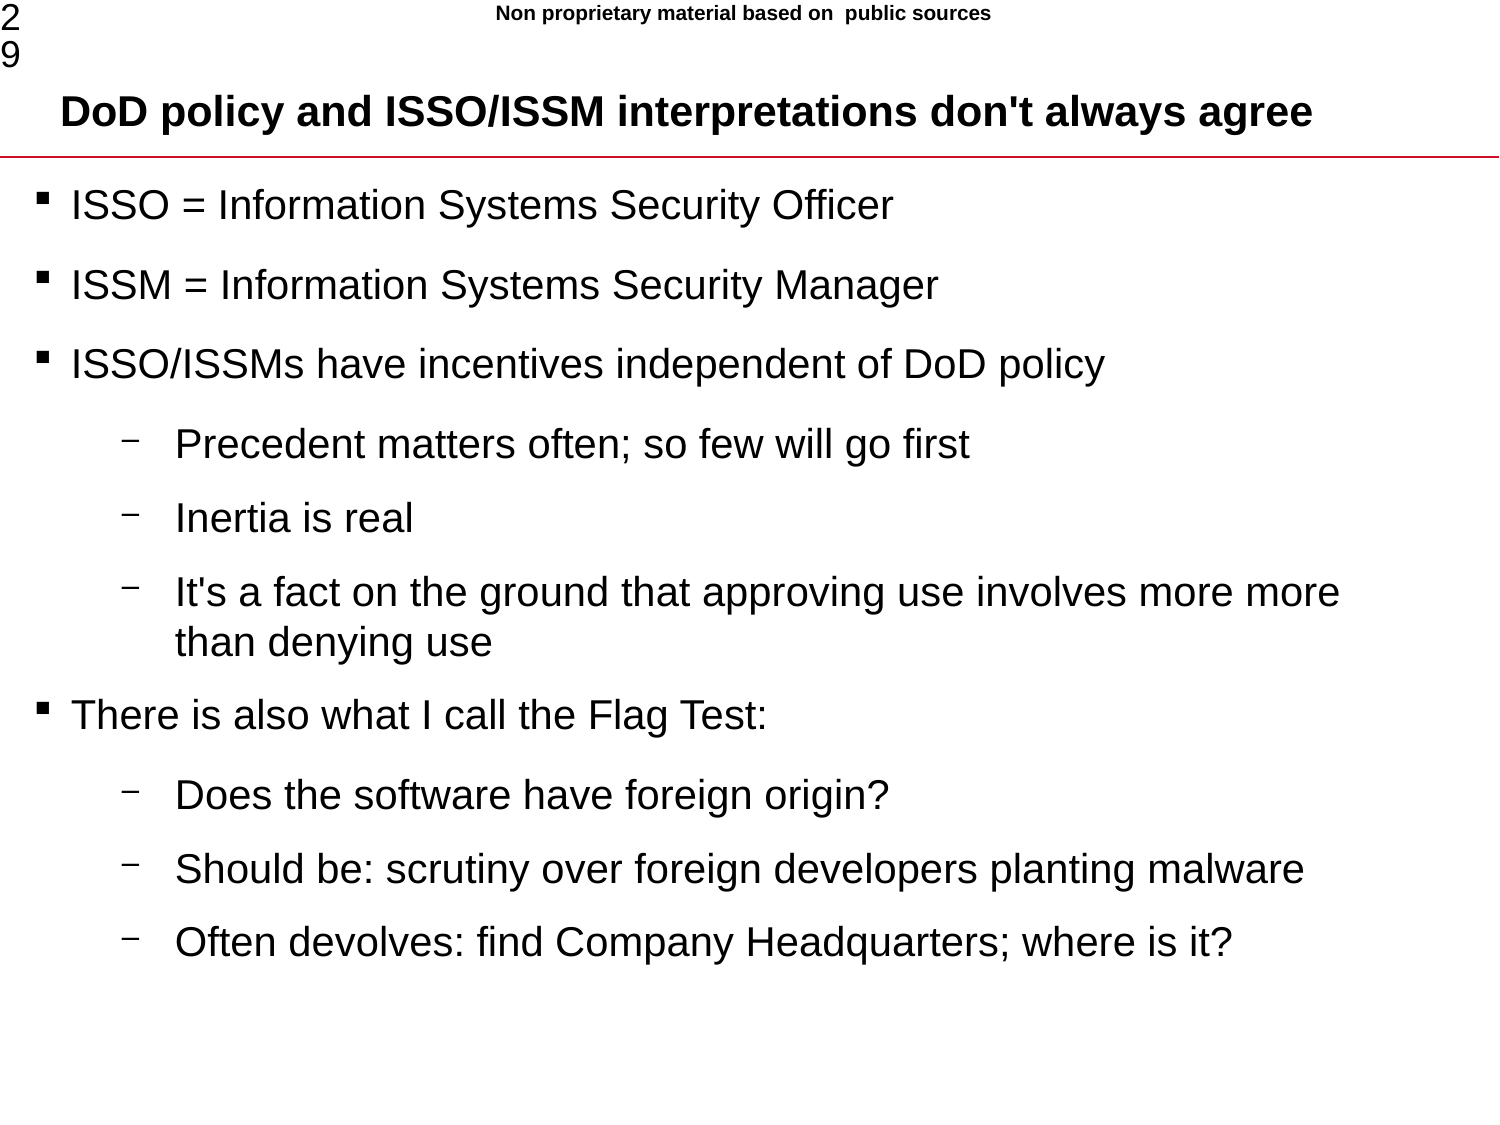

# DoD policy and ISSO/ISSM interpretations don't always agree
ISSO = Information Systems Security Officer
ISSM = Information Systems Security Manager
ISSO/ISSMs have incentives independent of DoD policy
Precedent matters often; so few will go first
Inertia is real
It's a fact on the ground that approving use involves more more than denying use
There is also what I call the Flag Test:
Does the software have foreign origin?
Should be: scrutiny over foreign developers planting malware
Often devolves: find Company Headquarters; where is it?